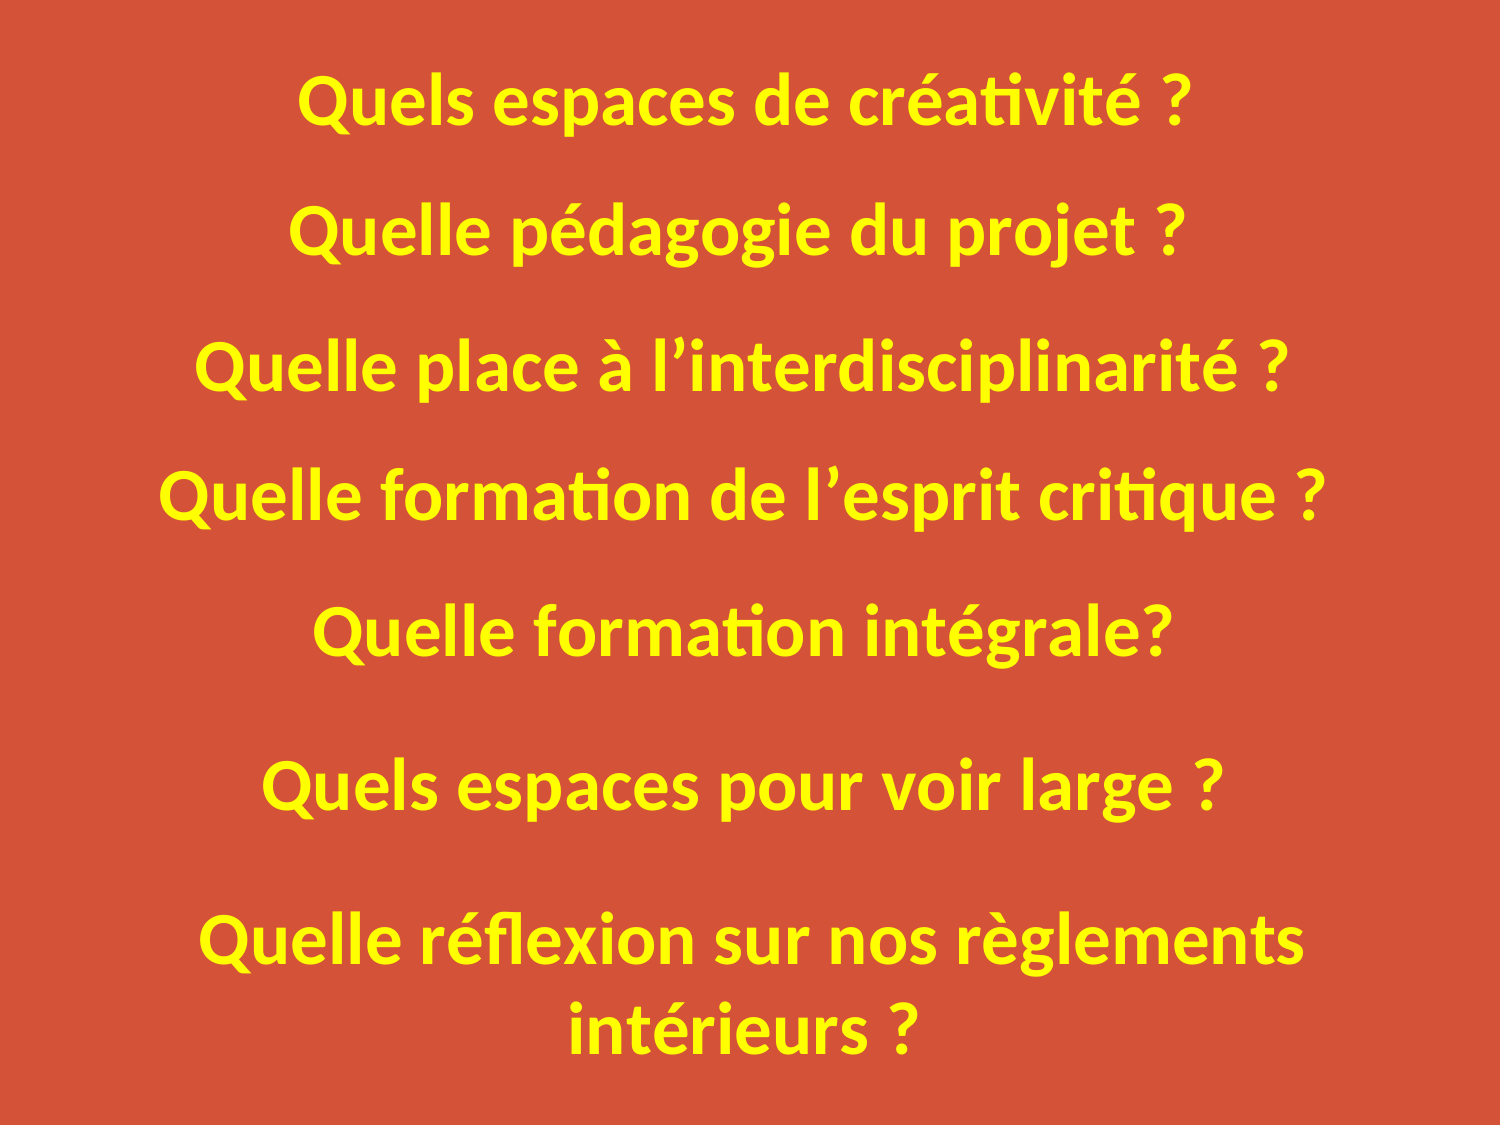

Quels espaces de créativité ?
Quelle pédagogie du projet ?
Quelle place à l’interdisciplinarité ?
Quelle formation de l’esprit critique ?
Quelle formation intégrale?
Quels espaces pour voir large ?
Quelle réflexion sur nos règlements intérieurs ?